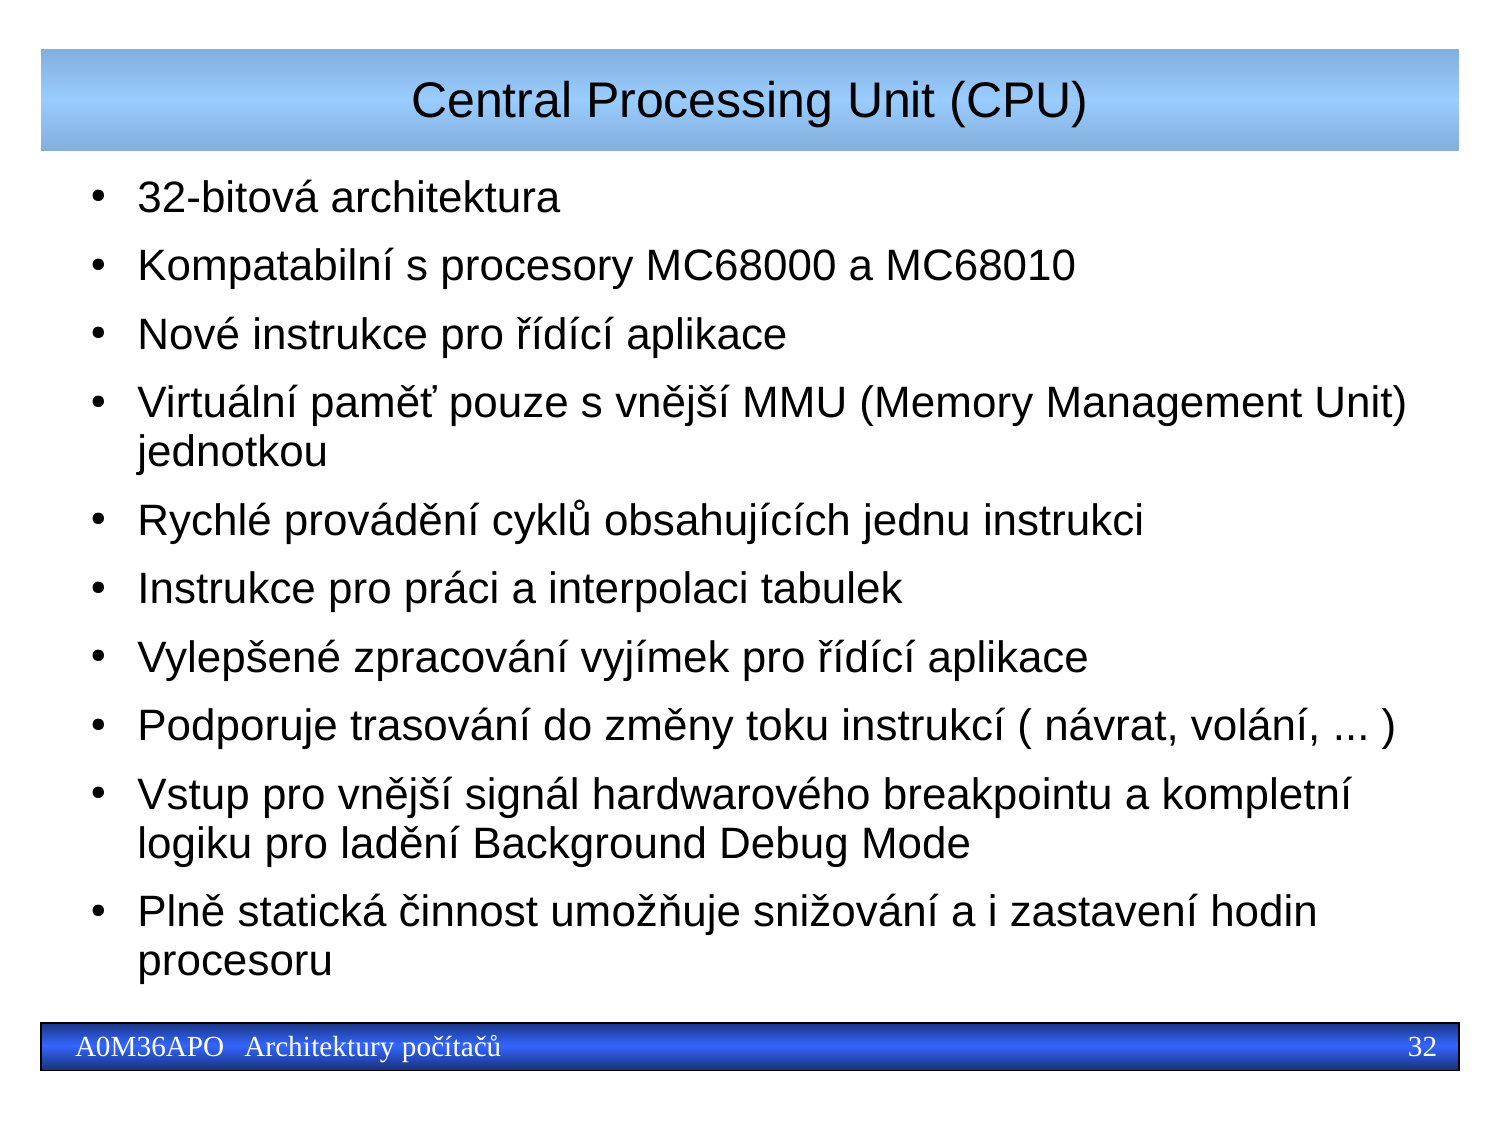

# Central Processing Unit (CPU)
32-bitová architektura
Kompatabilní s procesory MC68000 a MC68010
Nové instrukce pro řídící aplikace
Virtuální paměť pouze s vnější MMU (Memory Management Unit) jednotkou
Rychlé provádění cyklů obsahujících jednu instrukci
Instrukce pro práci a interpolaci tabulek
Vylepšené zpracování vyjímek pro řídící aplikace
Podporuje trasování do změny toku instrukcí ( návrat, volání, ... )
Vstup pro vnější signál hardwarového breakpointu a kompletní logiku pro ladění Background Debug Mode
Plně statická činnost umožňuje snižování a i zastavení hodin procesoru
A0M36APO Architektury počítačů
32